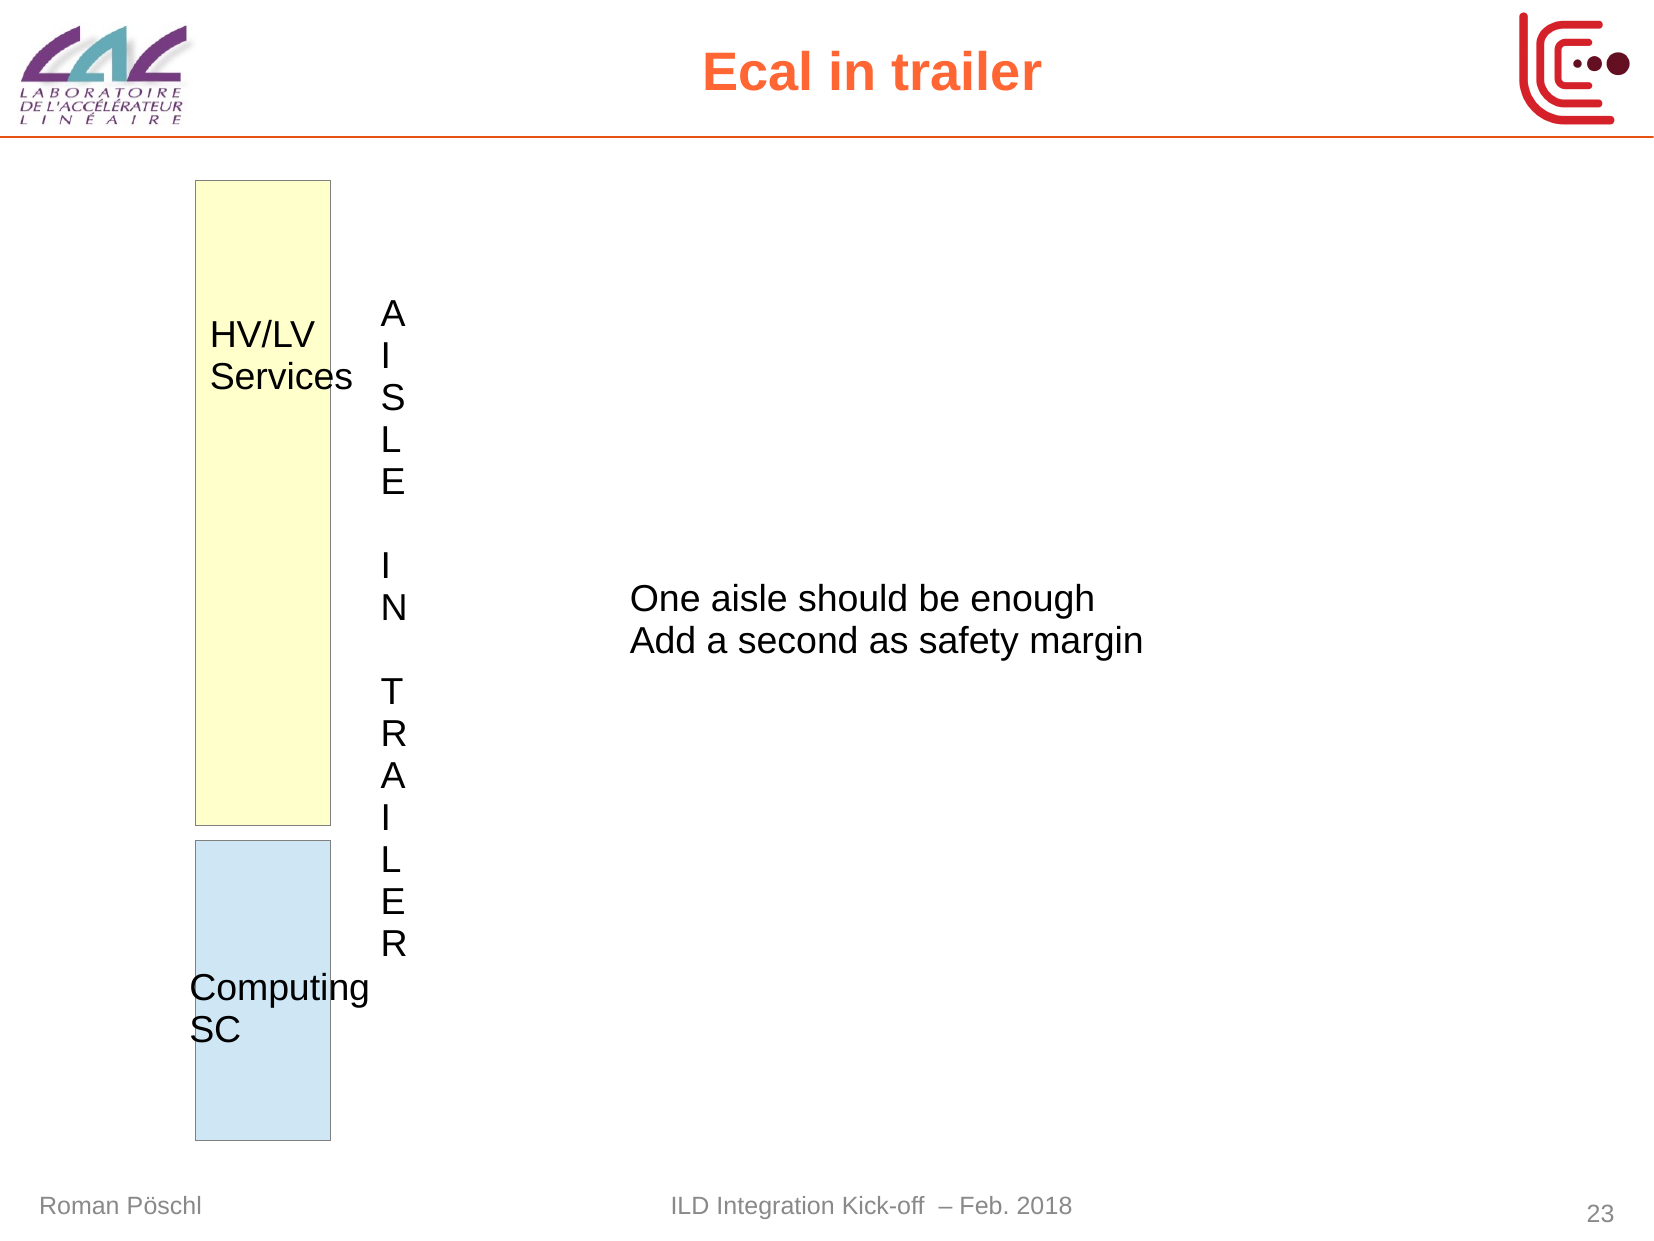

# Ecal in trailer
A
I
S
L
E
I
N
T
R
A
I
L
E
R
HV/LV
Services
One aisle should be enough
Add a second as safety margin
Computing
SC